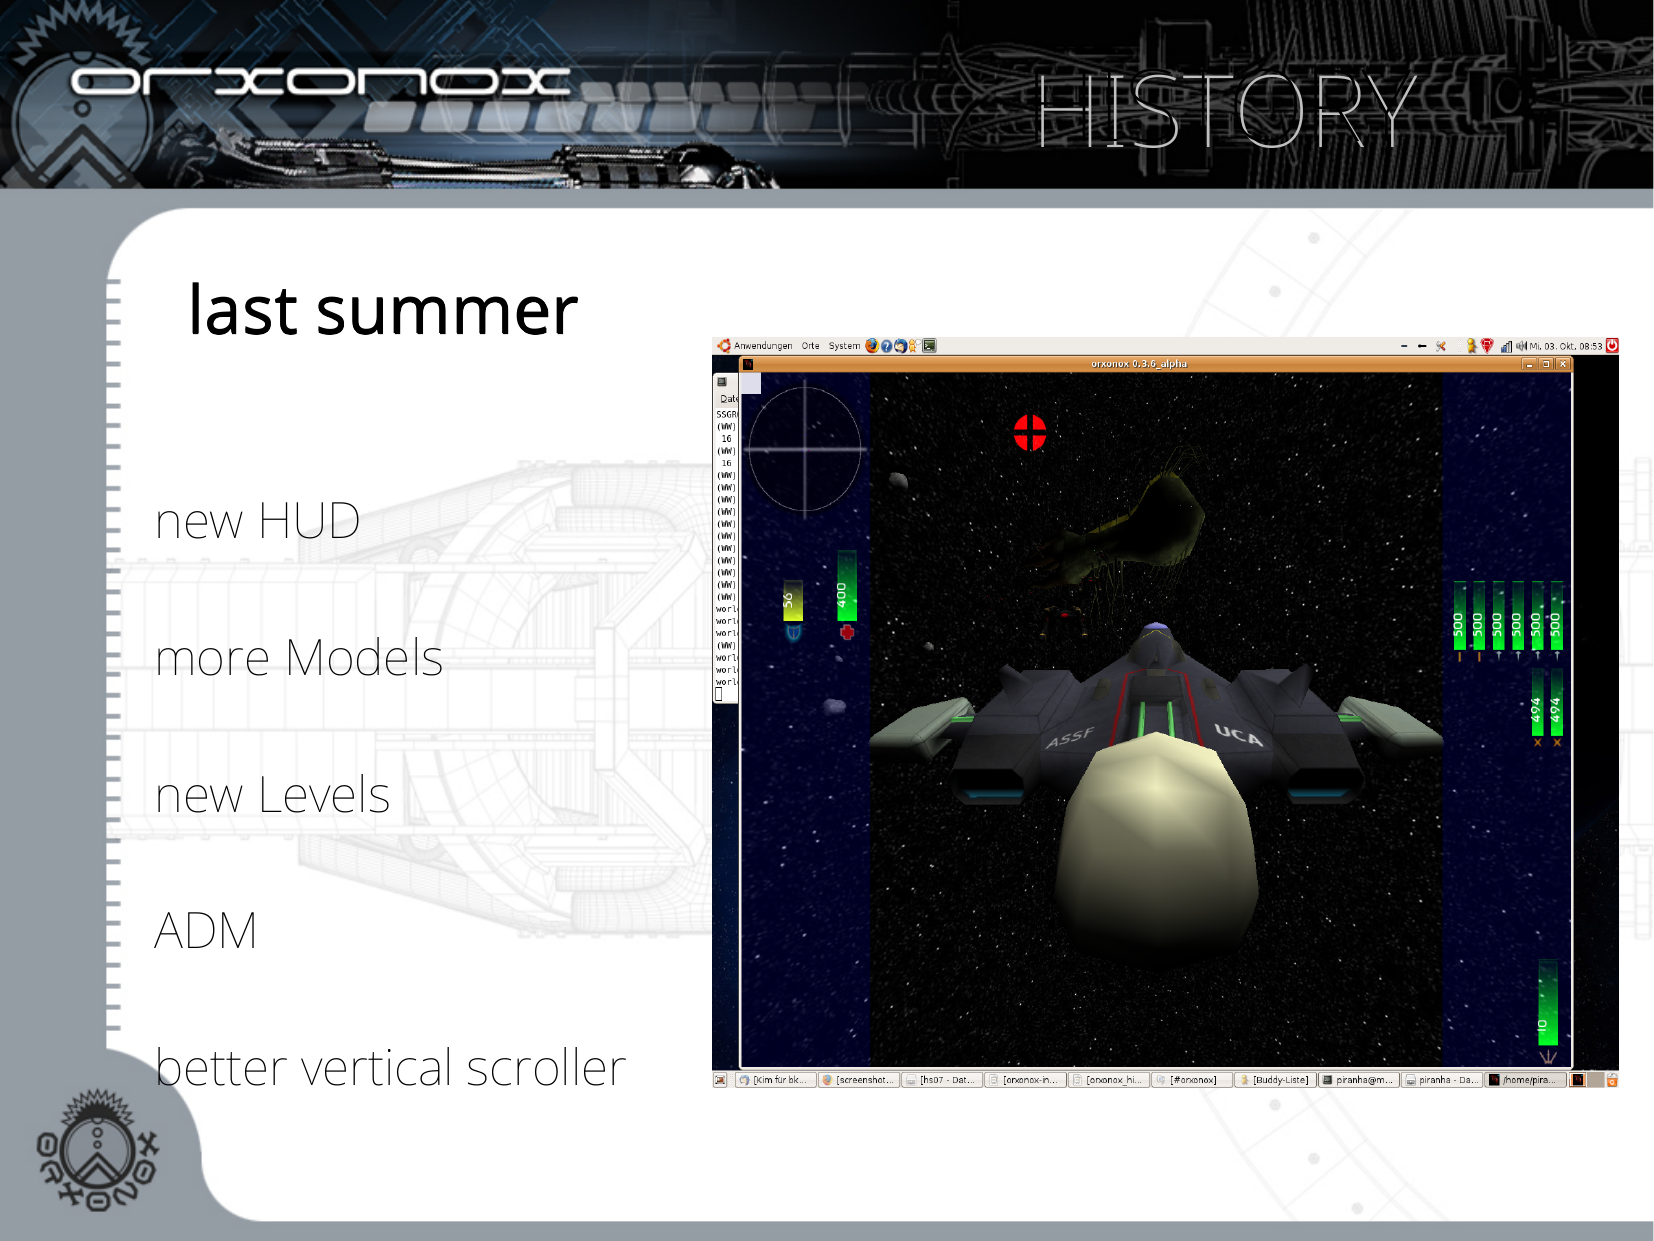

HISTORY
last summer
new HUD
more Models
new Levels
ADM
better vertical scroller